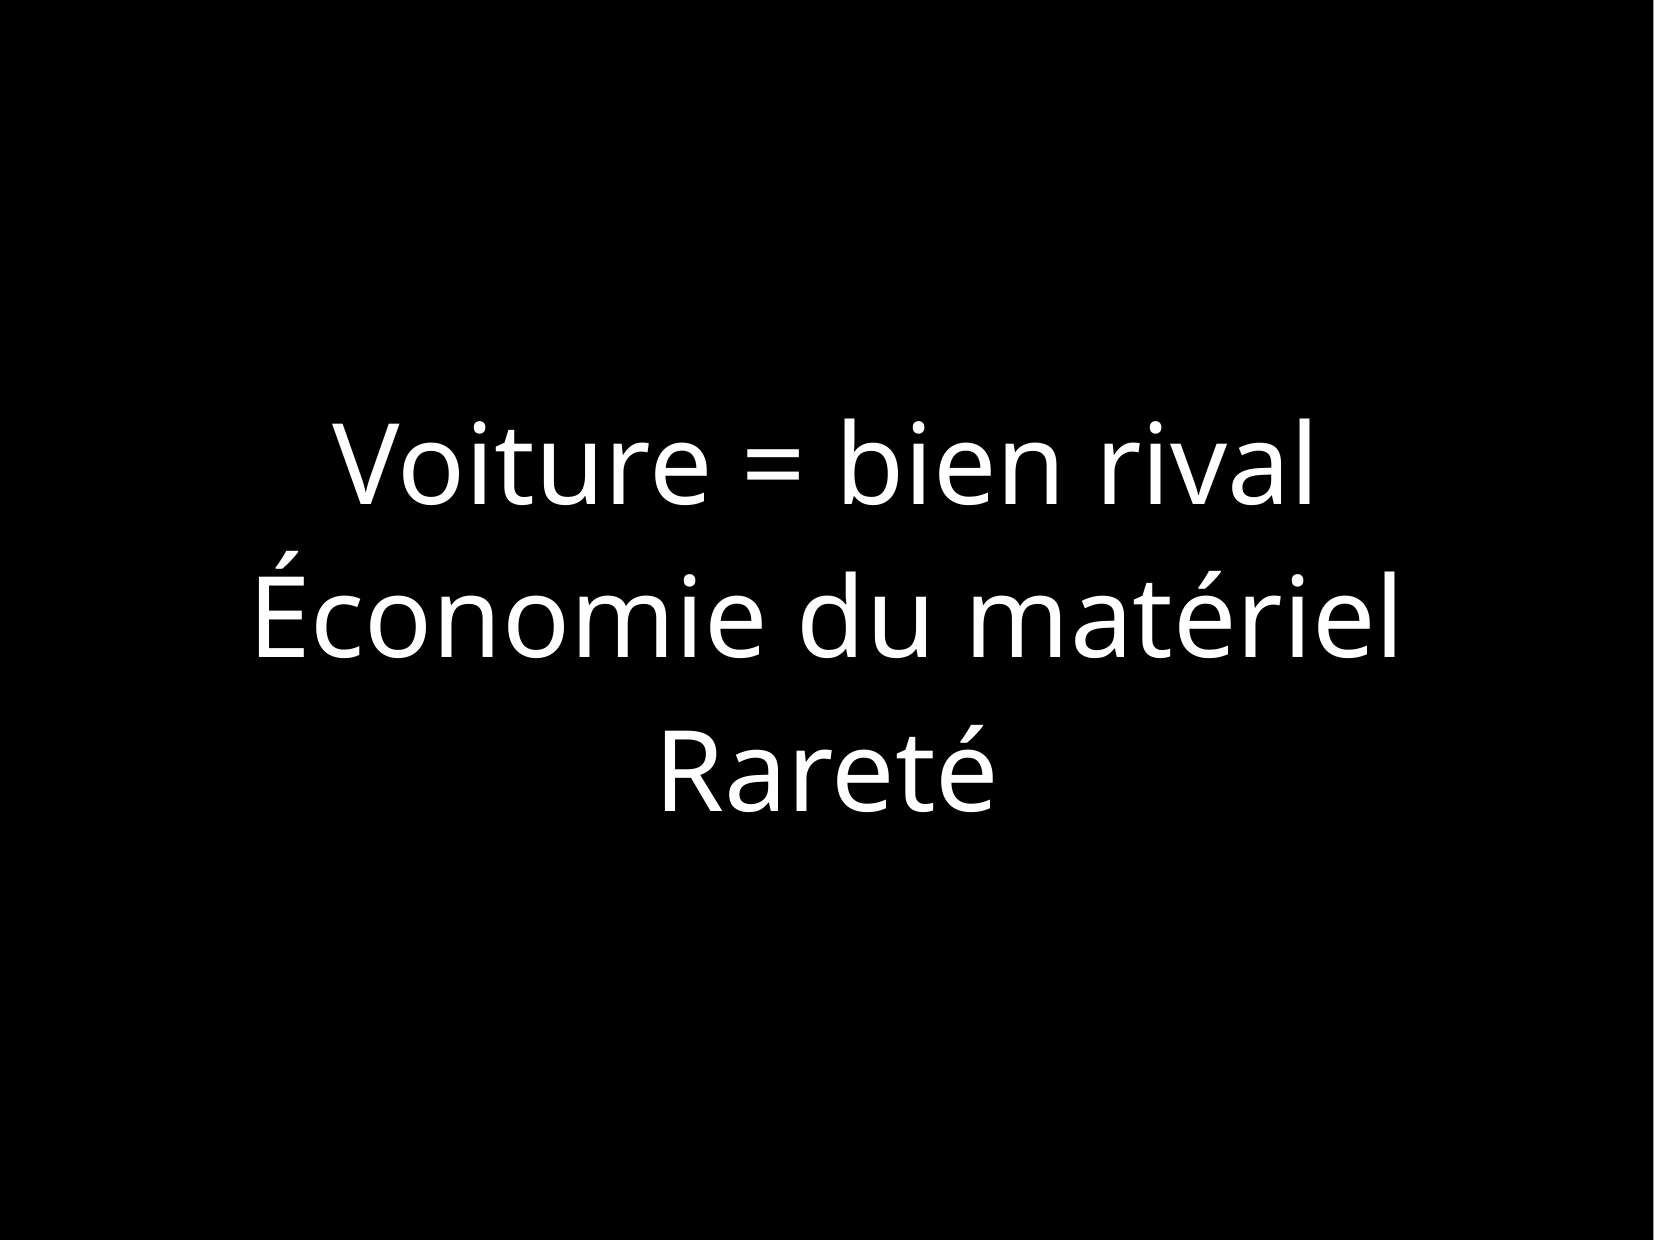

# Voiture = bien rival Économie du matériel Rareté